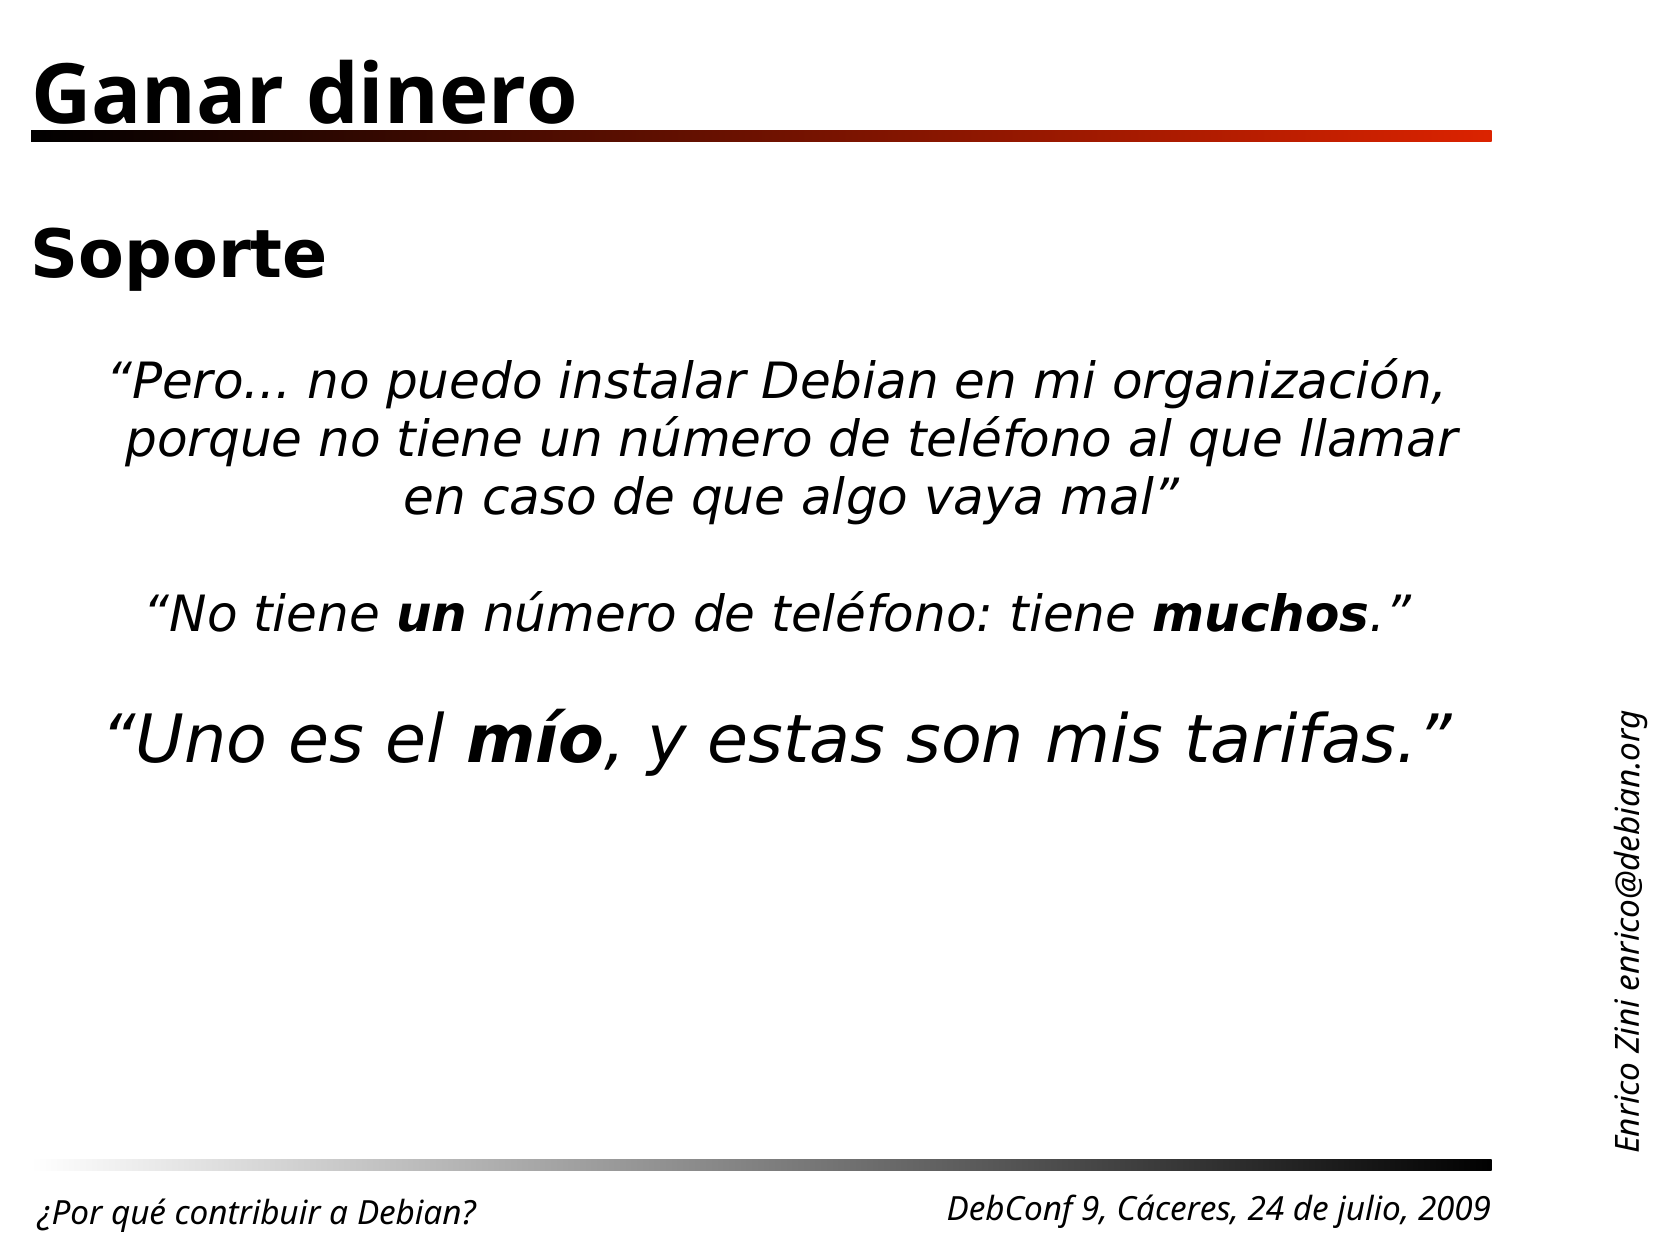

Ganar dinero
Soporte
“Pero... no puedo instalar Debian en mi organización, porque no tiene un número de teléfono al que llamar en caso de que algo vaya mal”
“No tiene un número de teléfono: tiene muchos.”
“Uno es el mío, y estas son mis tarifas.”